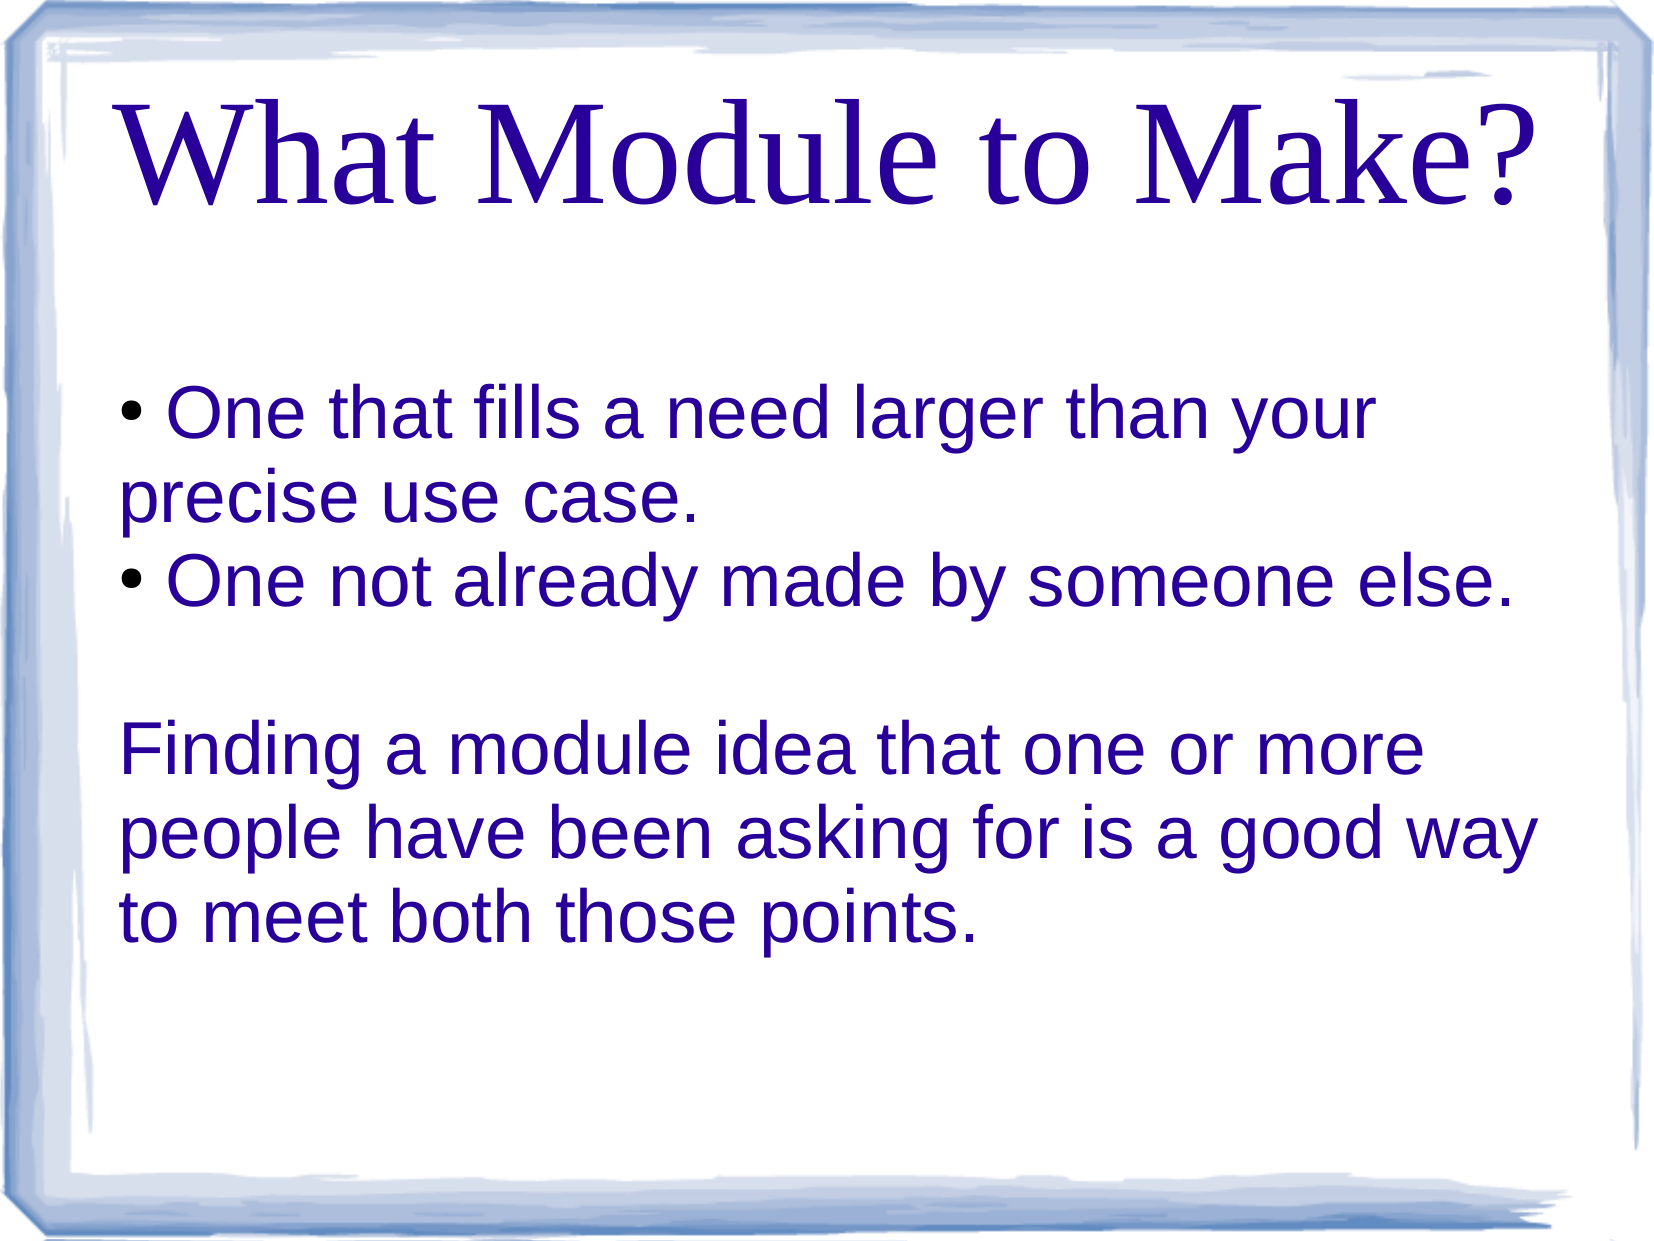

# What Module to Make?
 One that fills a need larger than your precise use case.
 One not already made by someone else.
Finding a module idea that one or more people have been asking for is a good way to meet both those points.